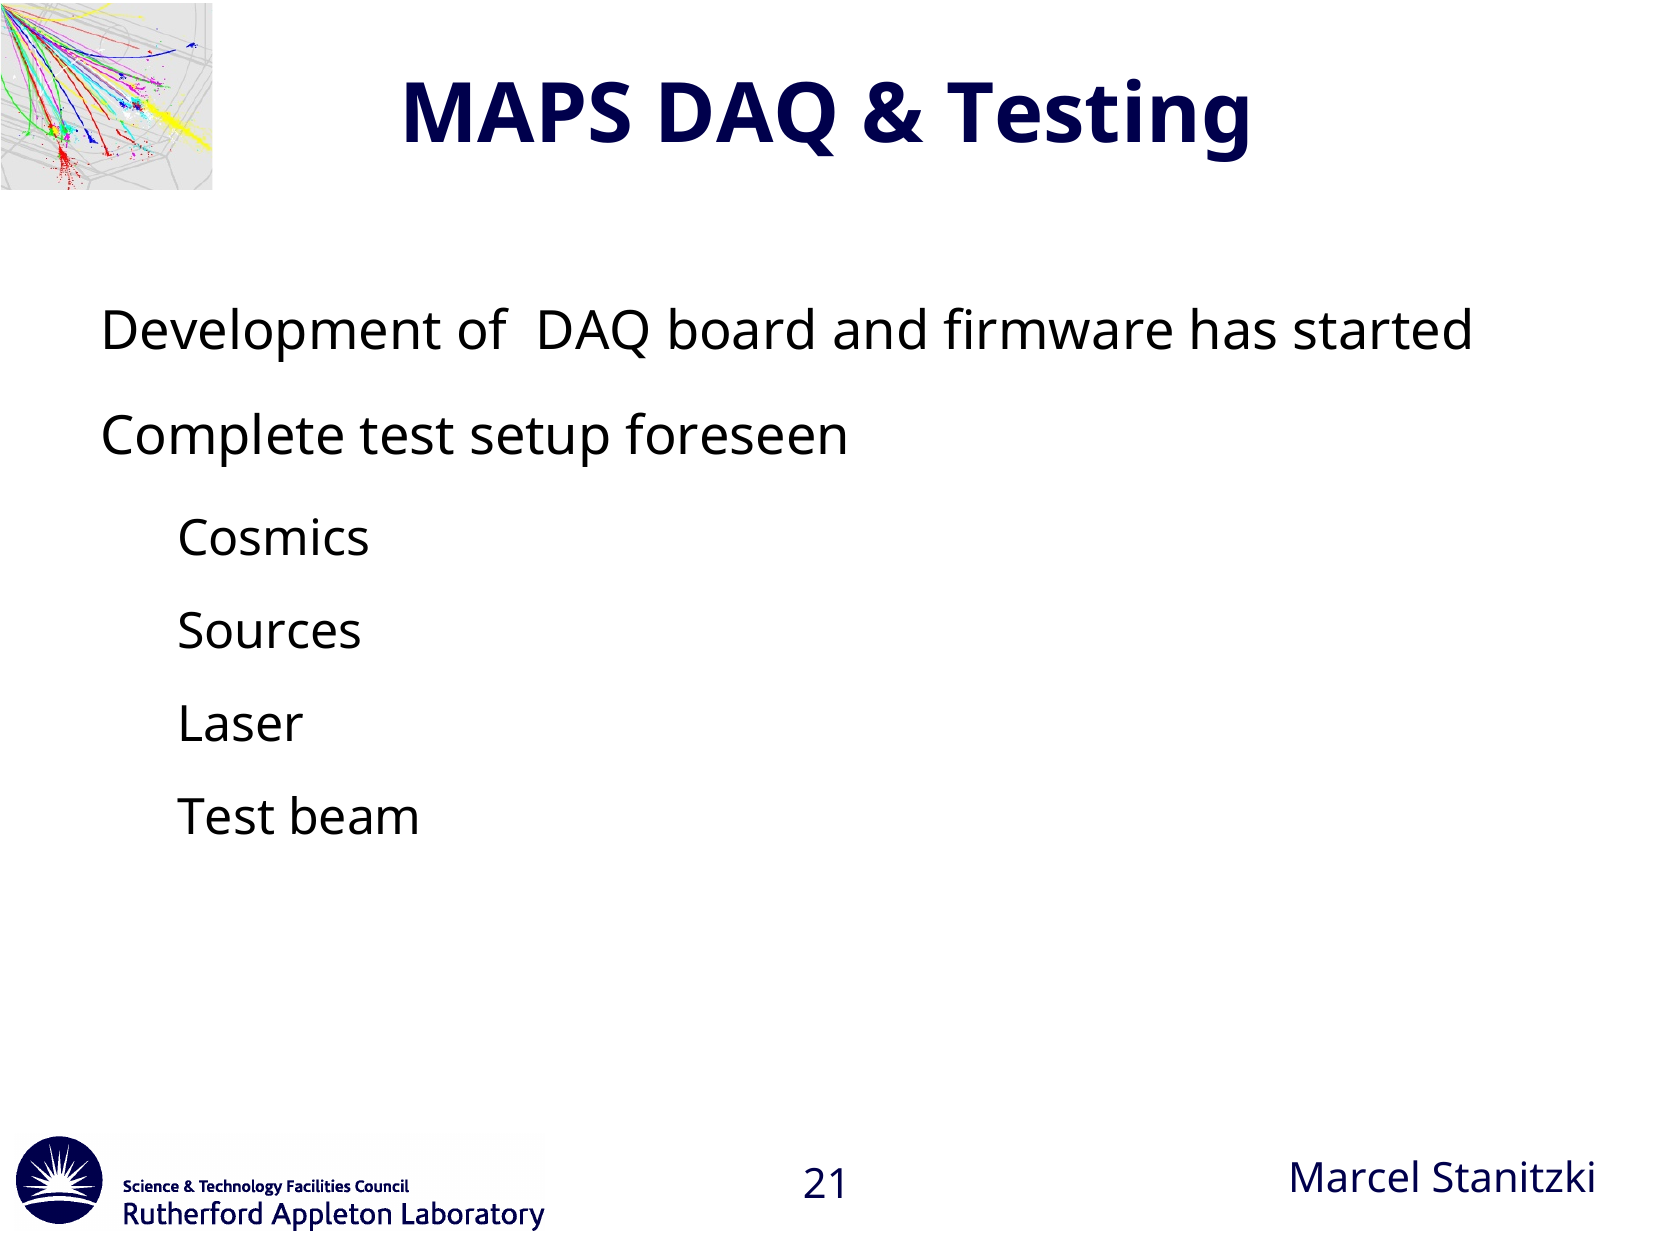

# MAPS DAQ & Testing
Development of DAQ board and firmware has started
Complete test setup foreseen
Cosmics
Sources
Laser
Test beam